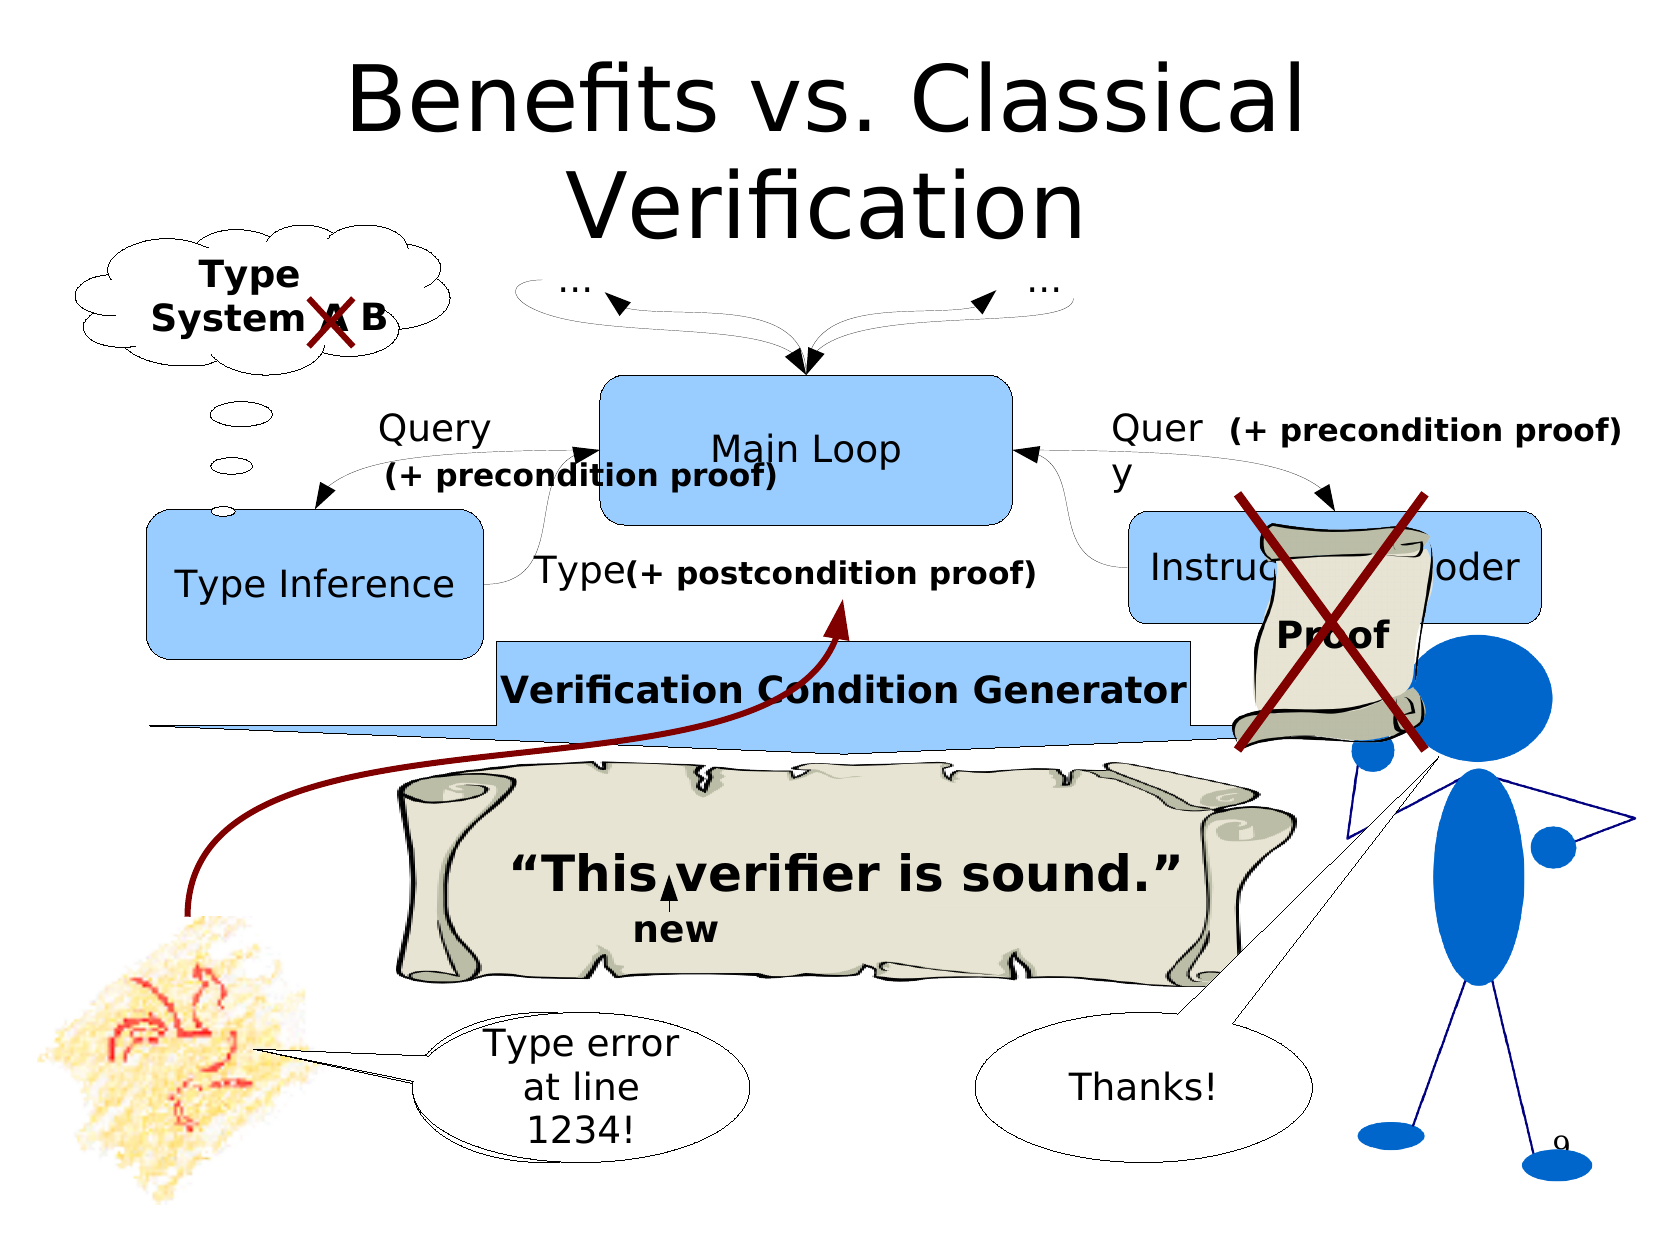

# Benefits vs. Classical Verification
Type System A
...
...
B
Main Loop
Query
Query
(+ precondition proof)
(+ precondition proof)
Type Inference
Instruction Decoder
Proof
Type
(+ postcondition proof)
Verification Condition Generator
“This verifier is sound.”
new
Your proof is wrong!
Type error at line 1234!
Thanks!
9